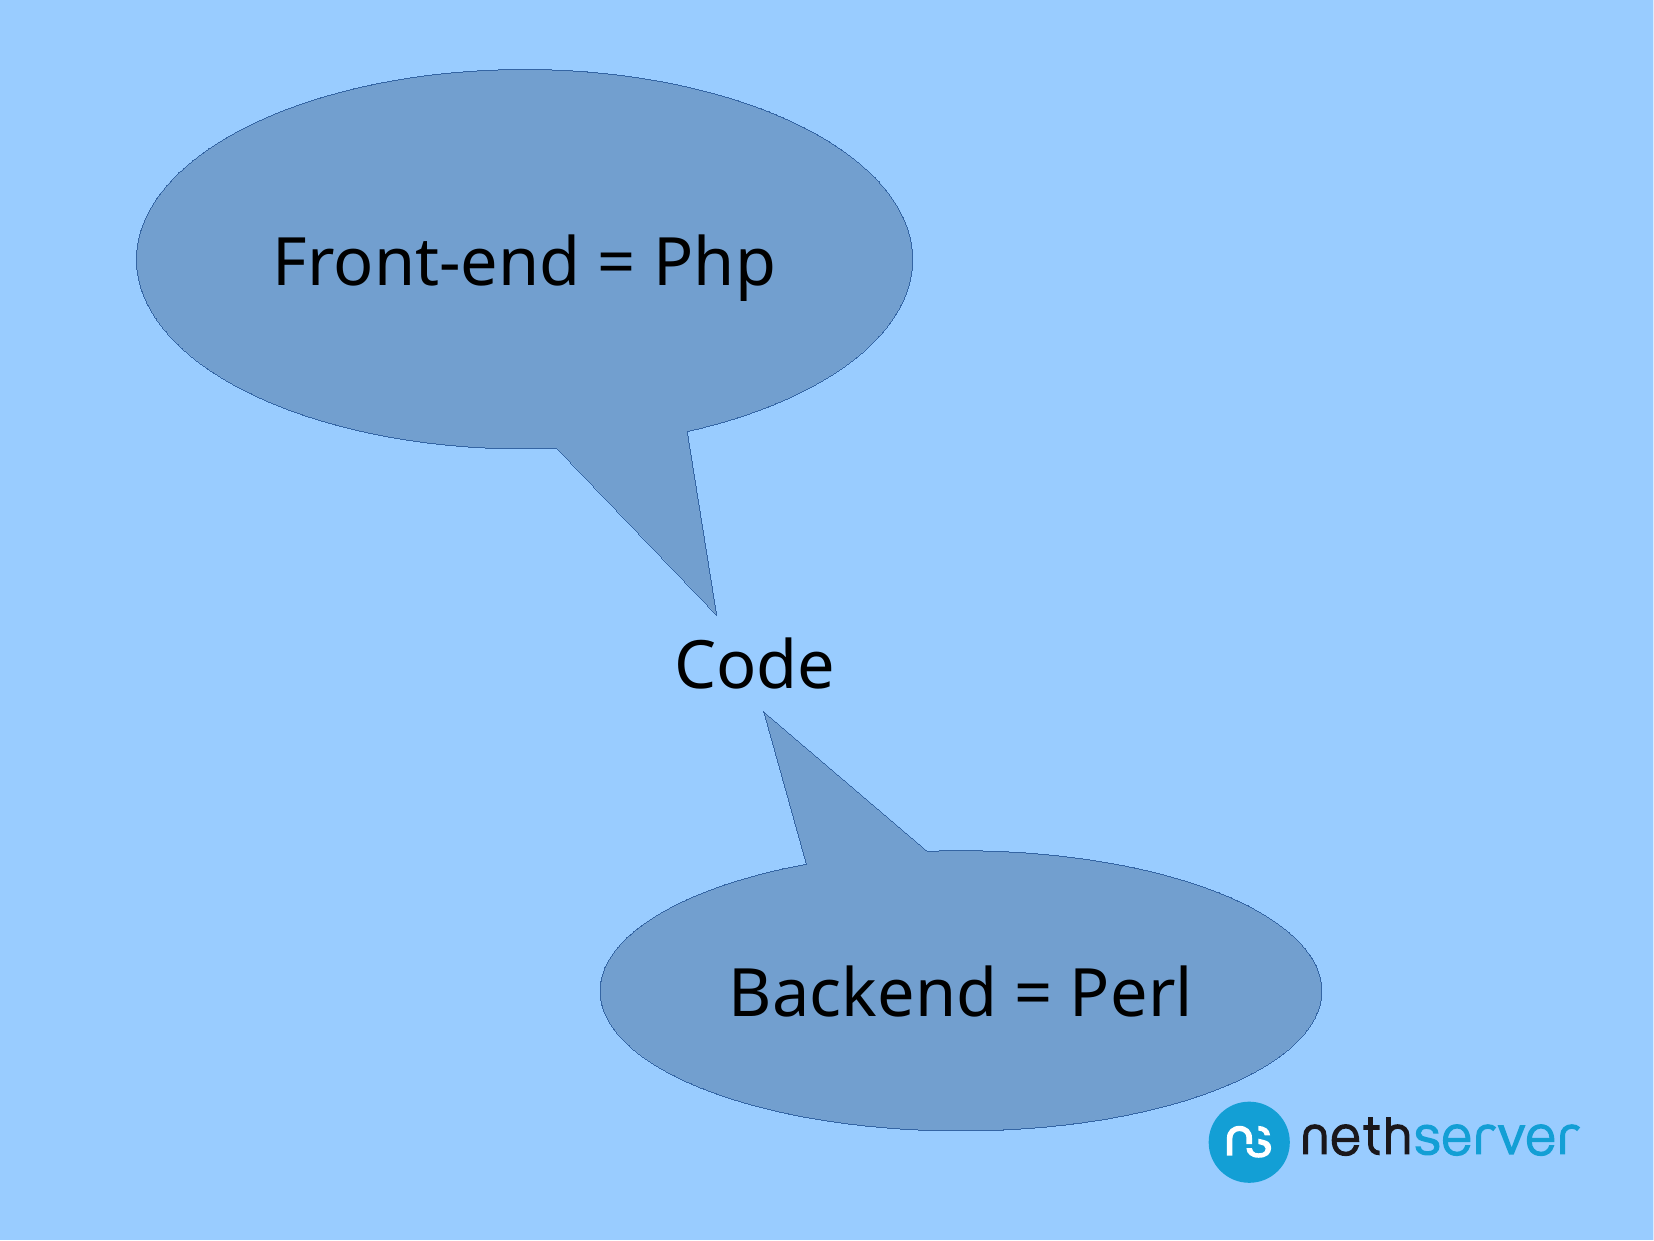

#
Front-end = Php
Code
Backend = Perl